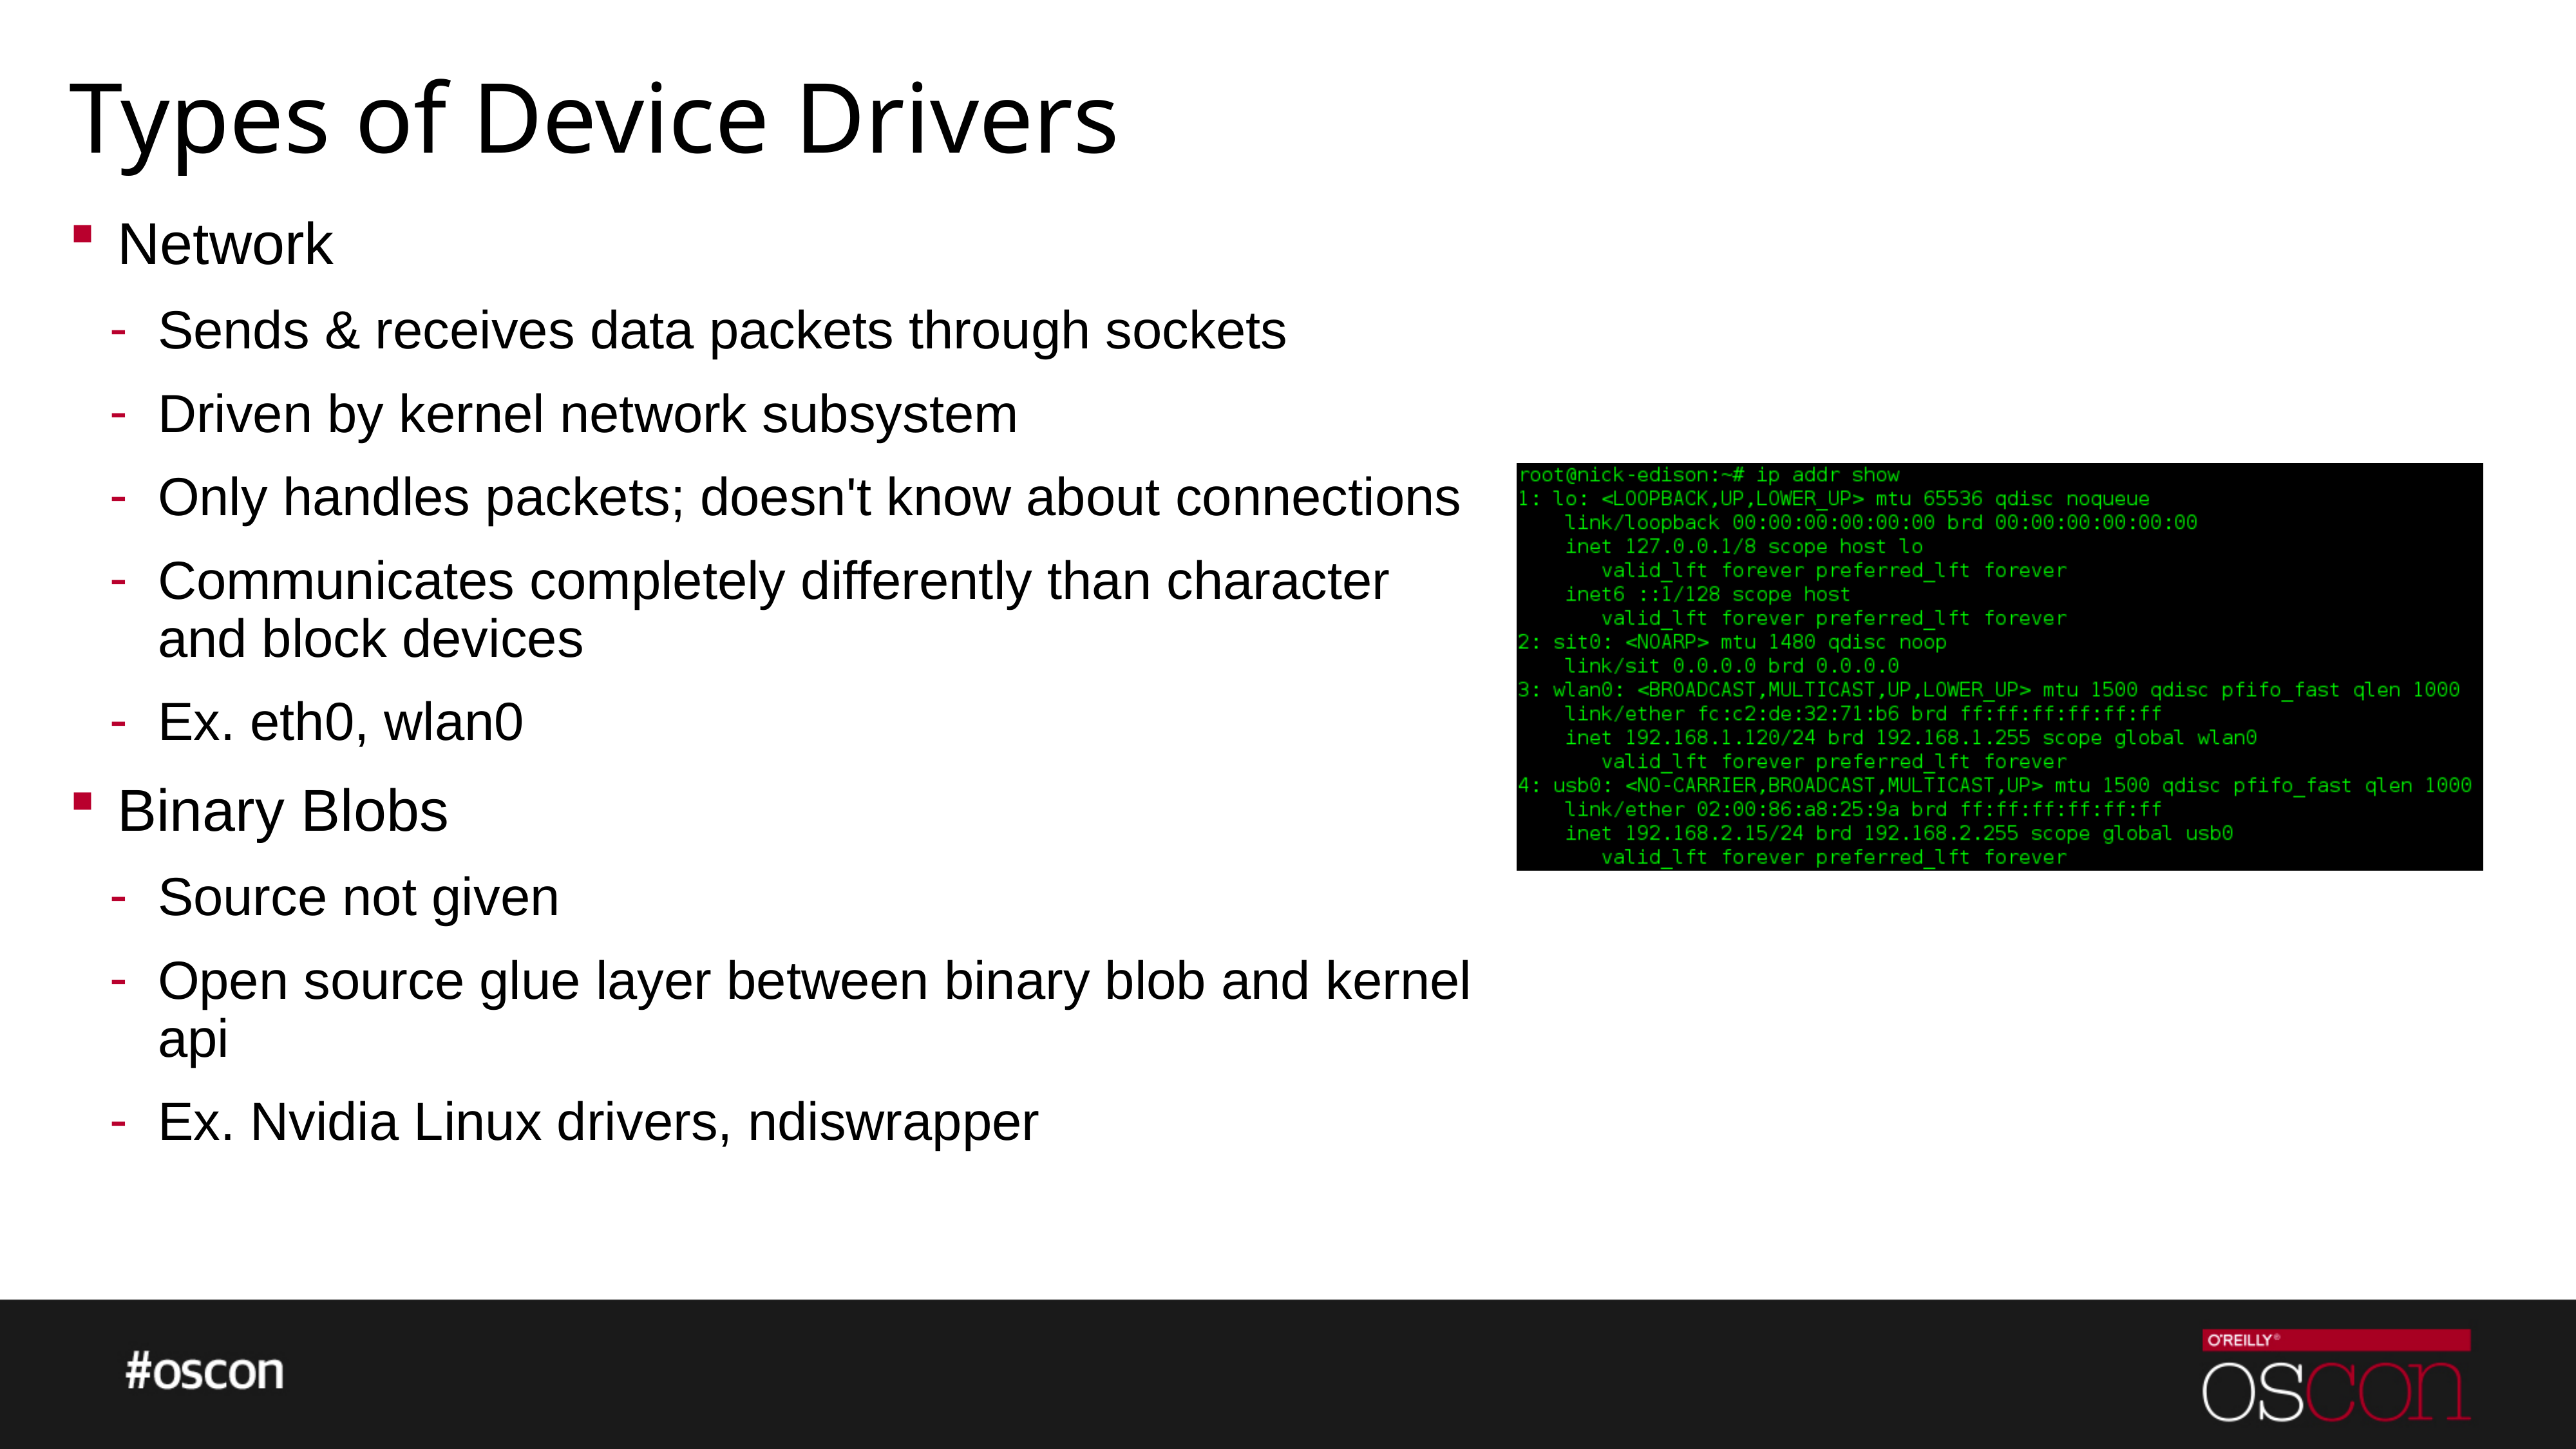

# Types of Device Drivers
Network
Sends & receives data packets through sockets
Driven by kernel network subsystem
Only handles packets; doesn't know about connections
Communicates completely differently than character and block devices
Ex. eth0, wlan0
Binary Blobs
Source not given
Open source glue layer between binary blob and kernel api
Ex. Nvidia Linux drivers, ndiswrapper